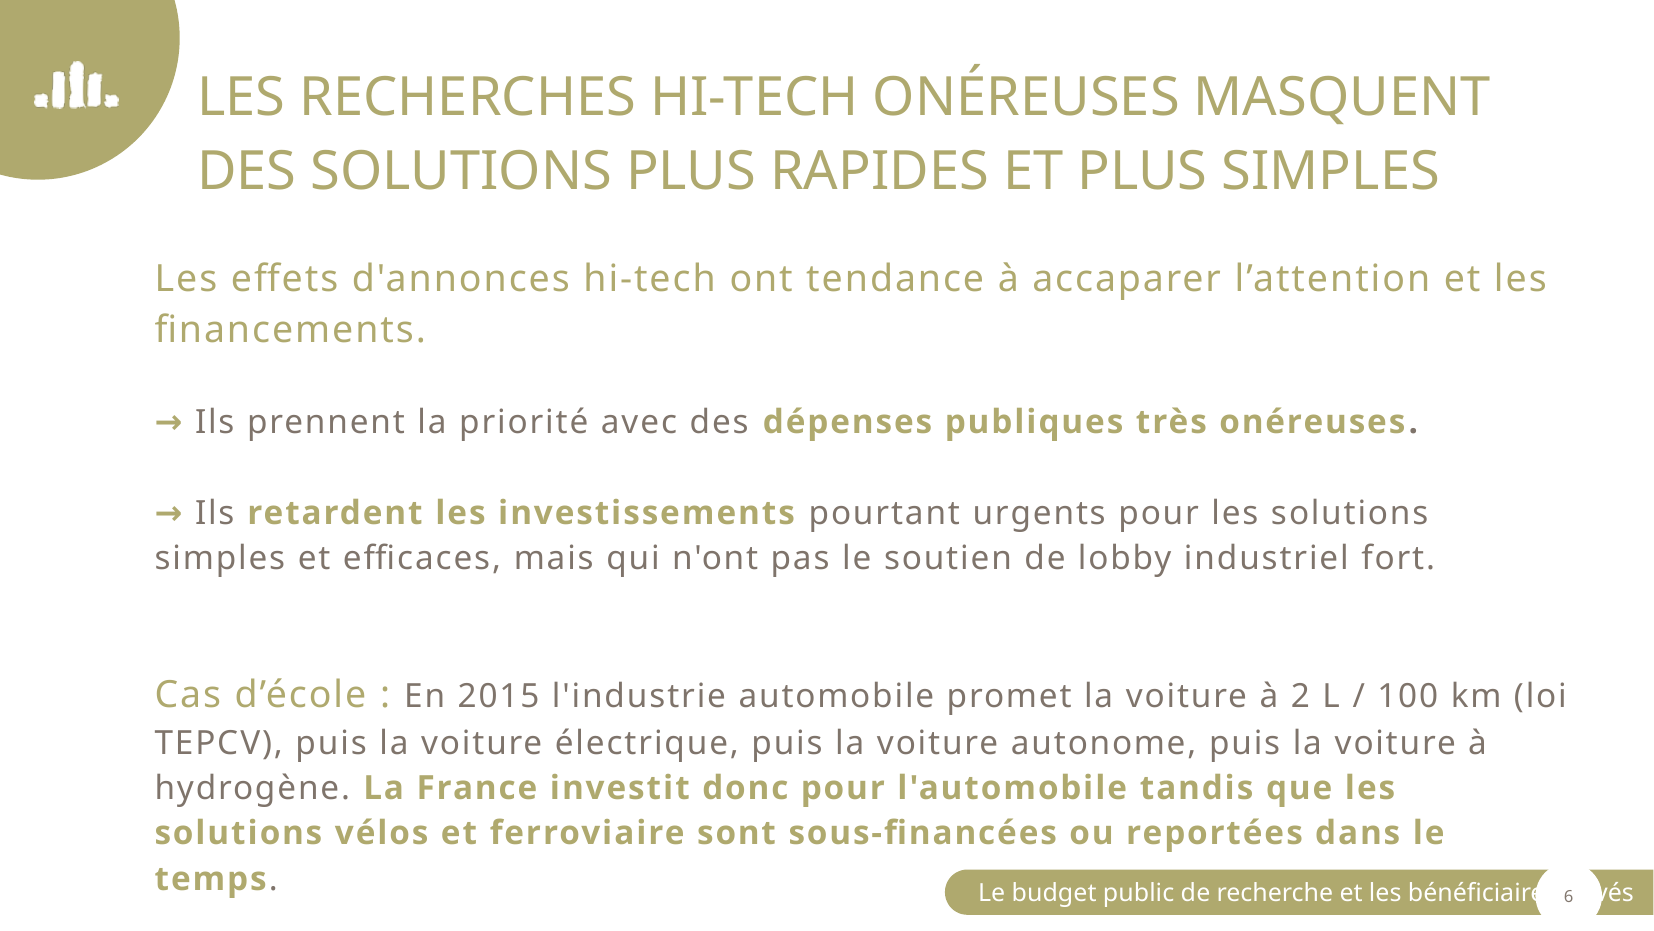

# LES RECHERCHES HI-TECH ONÉREUSES MASQUENT DES SOLUTIONS PLUS RAPIDES ET PLUS SIMPLES
2
Les effets d'annonces hi-tech ont tendance à accaparer l’attention et les financements.
→ Ils prennent la priorité avec des dépenses publiques très onéreuses.
→ Ils retardent les investissements pourtant urgents pour les solutions simples et efficaces, mais qui n'ont pas le soutien de lobby industriel fort.
Cas d’école : En 2015 l'industrie automobile promet la voiture à 2 L / 100 km (loi TEPCV), puis la voiture électrique, puis la voiture autonome, puis la voiture à hydrogène. La France investit donc pour l'automobile tandis que les solutions vélos et ferroviaire sont sous-financées ou reportées dans le temps.
6
6
Le budget public de recherche et les bénéficiaires privés